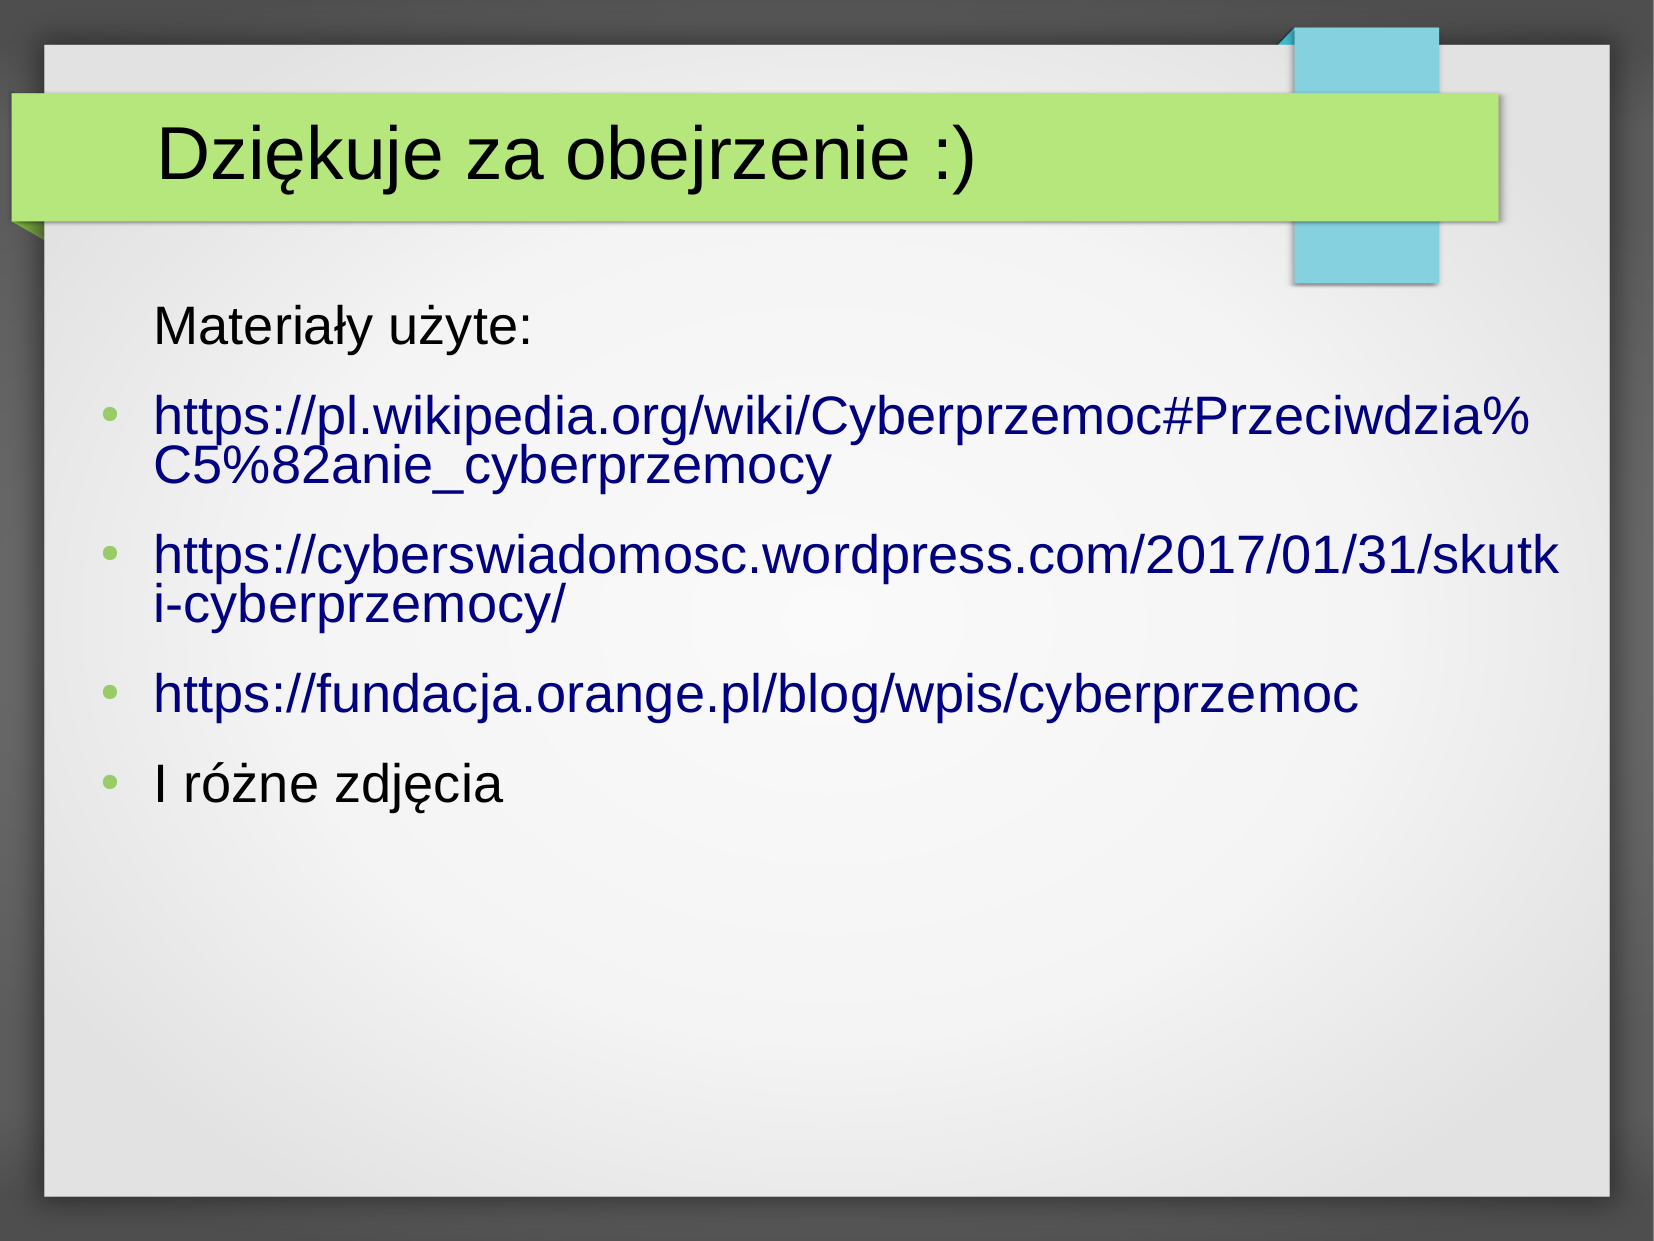

# Dziękuje za obejrzenie :)
Materiały użyte:
https://pl.wikipedia.org/wiki/Cyberprzemoc#Przeciwdzia%C5%82anie_cyberprzemocy
https://cyberswiadomosc.wordpress.com/2017/01/31/skutki-cyberprzemocy/
https://fundacja.orange.pl/blog/wpis/cyberprzemoc
I różne zdjęcia